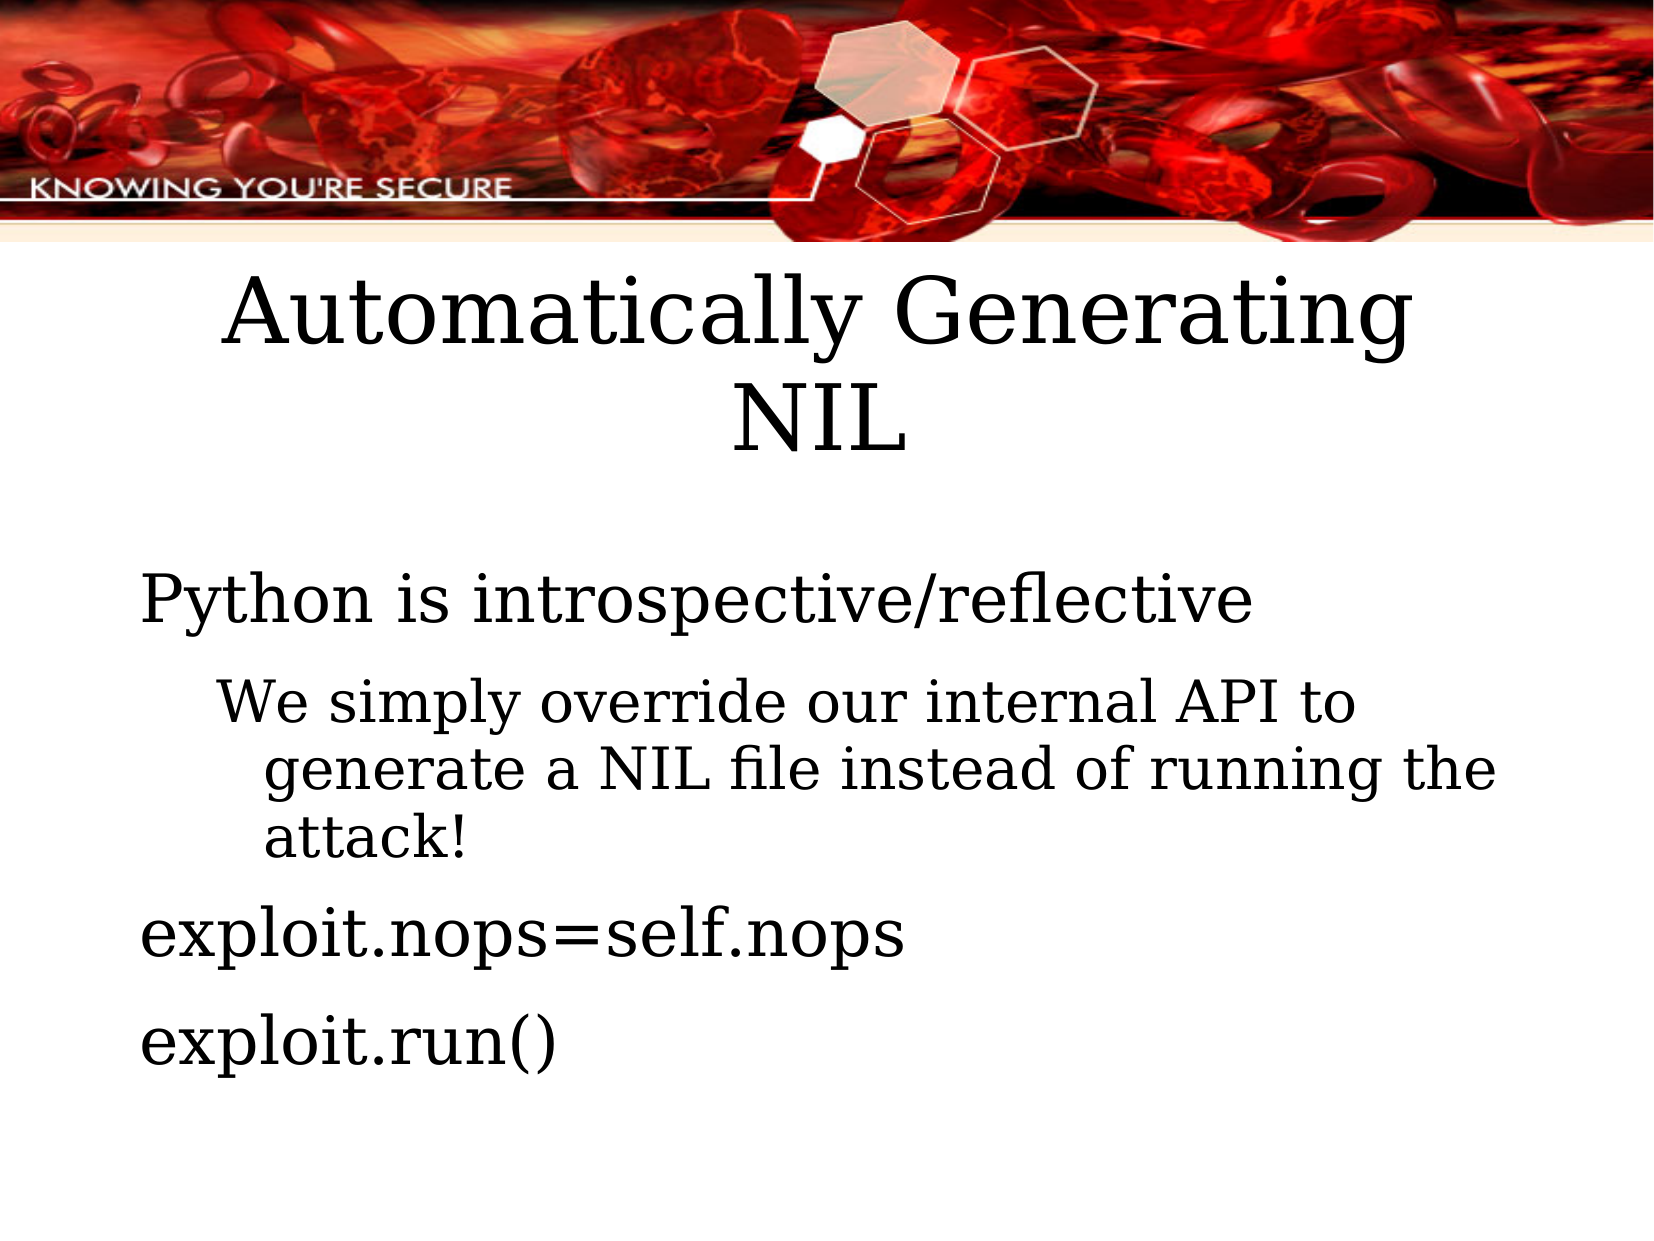

# Automatically Generating NIL
Python is introspective/reflective
We simply override our internal API to generate a NIL file instead of running the attack!
exploit.nops=self.nops
exploit.run()